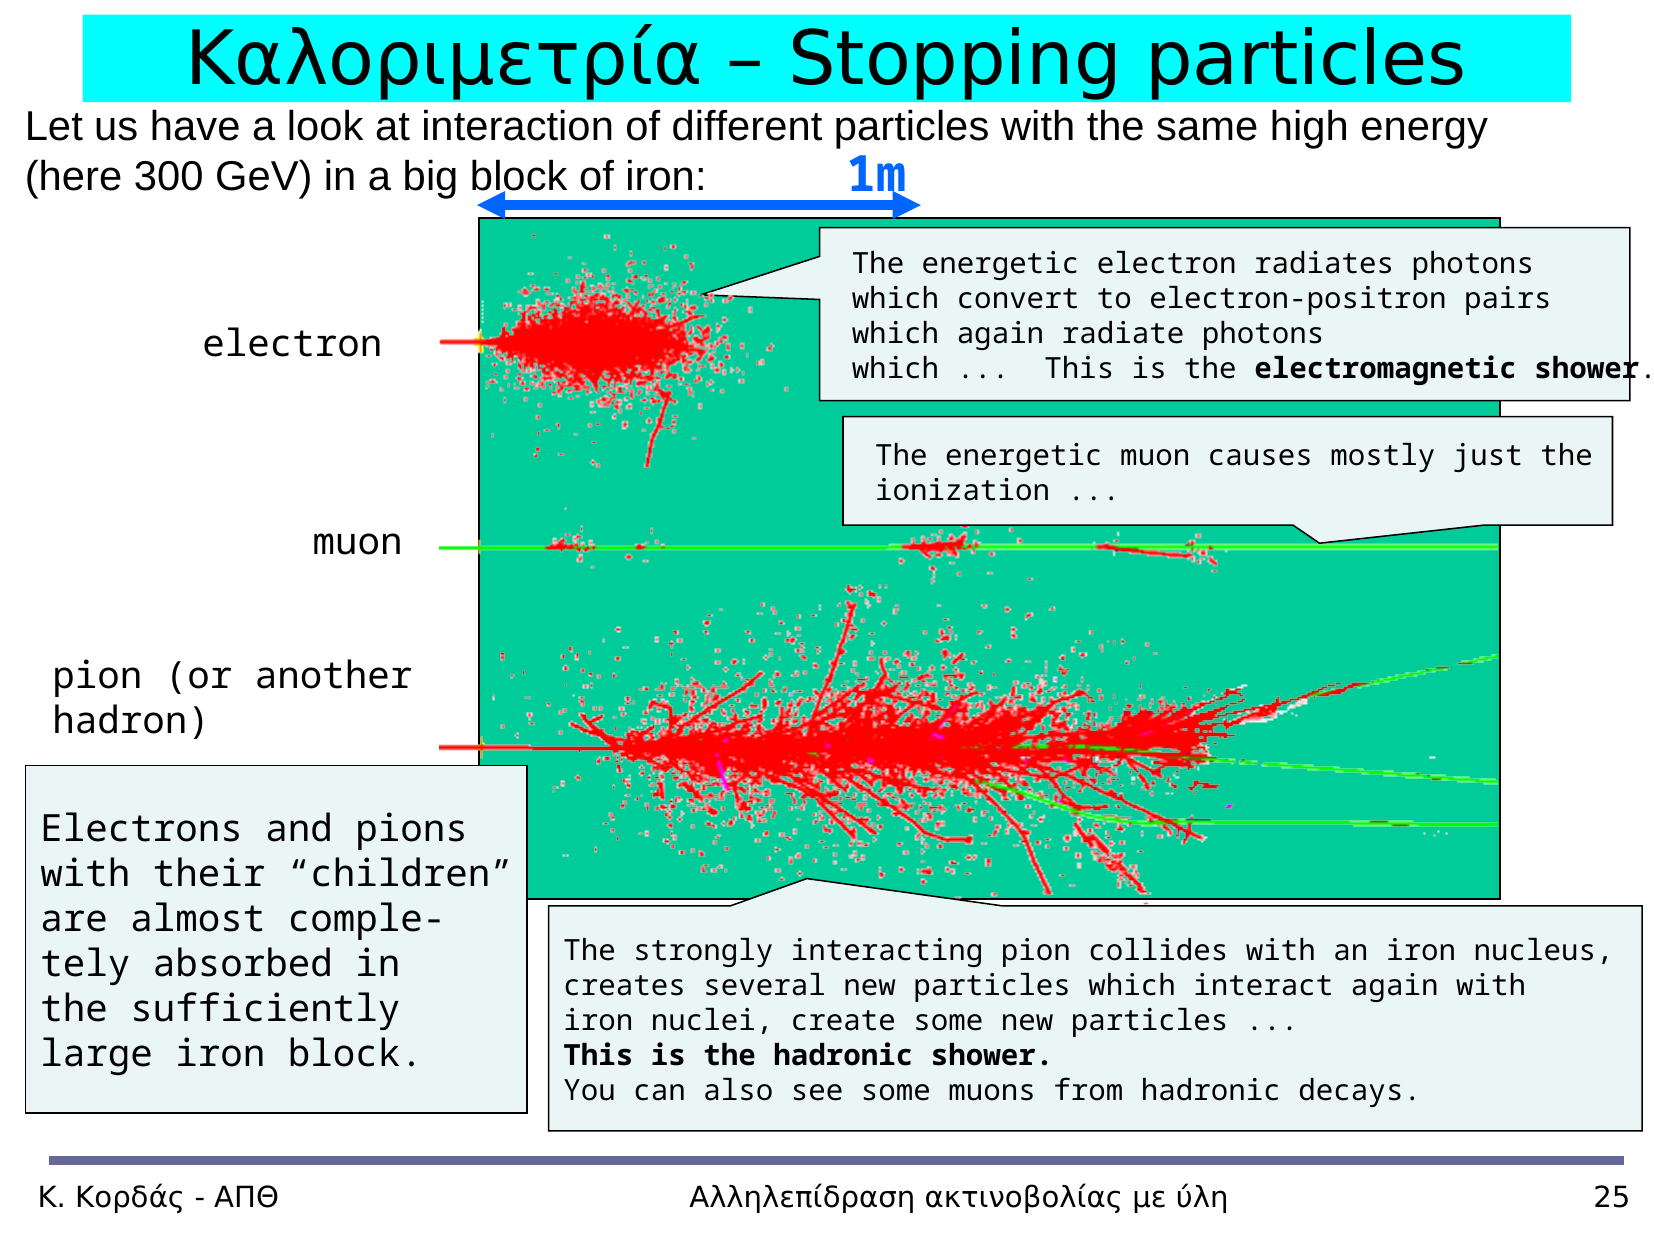

# Καλοριμετρία – Stopping particles
Let us have a look at interaction of different particles with the same high energy (here 300 GeV) in a big block of iron:
1m
 The energetic electron radiates photons
 which convert to electron-positron pairs
 which again radiate photons
 which ... This is the electromagnetic shower.
electron
 The energetic muon causes mostly just the
 ionization ...
muon
pion (or another hadron)
Electrons and pions
with their “children”
are almost comple-
tely absorbed in
the sufficiently
large iron block.
The strongly interacting pion collides with an iron nucleus,
creates several new particles which interact again with
iron nuclei, create some new particles ...
This is the hadronic shower.
You can also see some muons from hadronic decays.
Κ. Κορδάς - ΑΠΘ
Αλληλεπίδραση ακτινοβολίας με ύλη
25